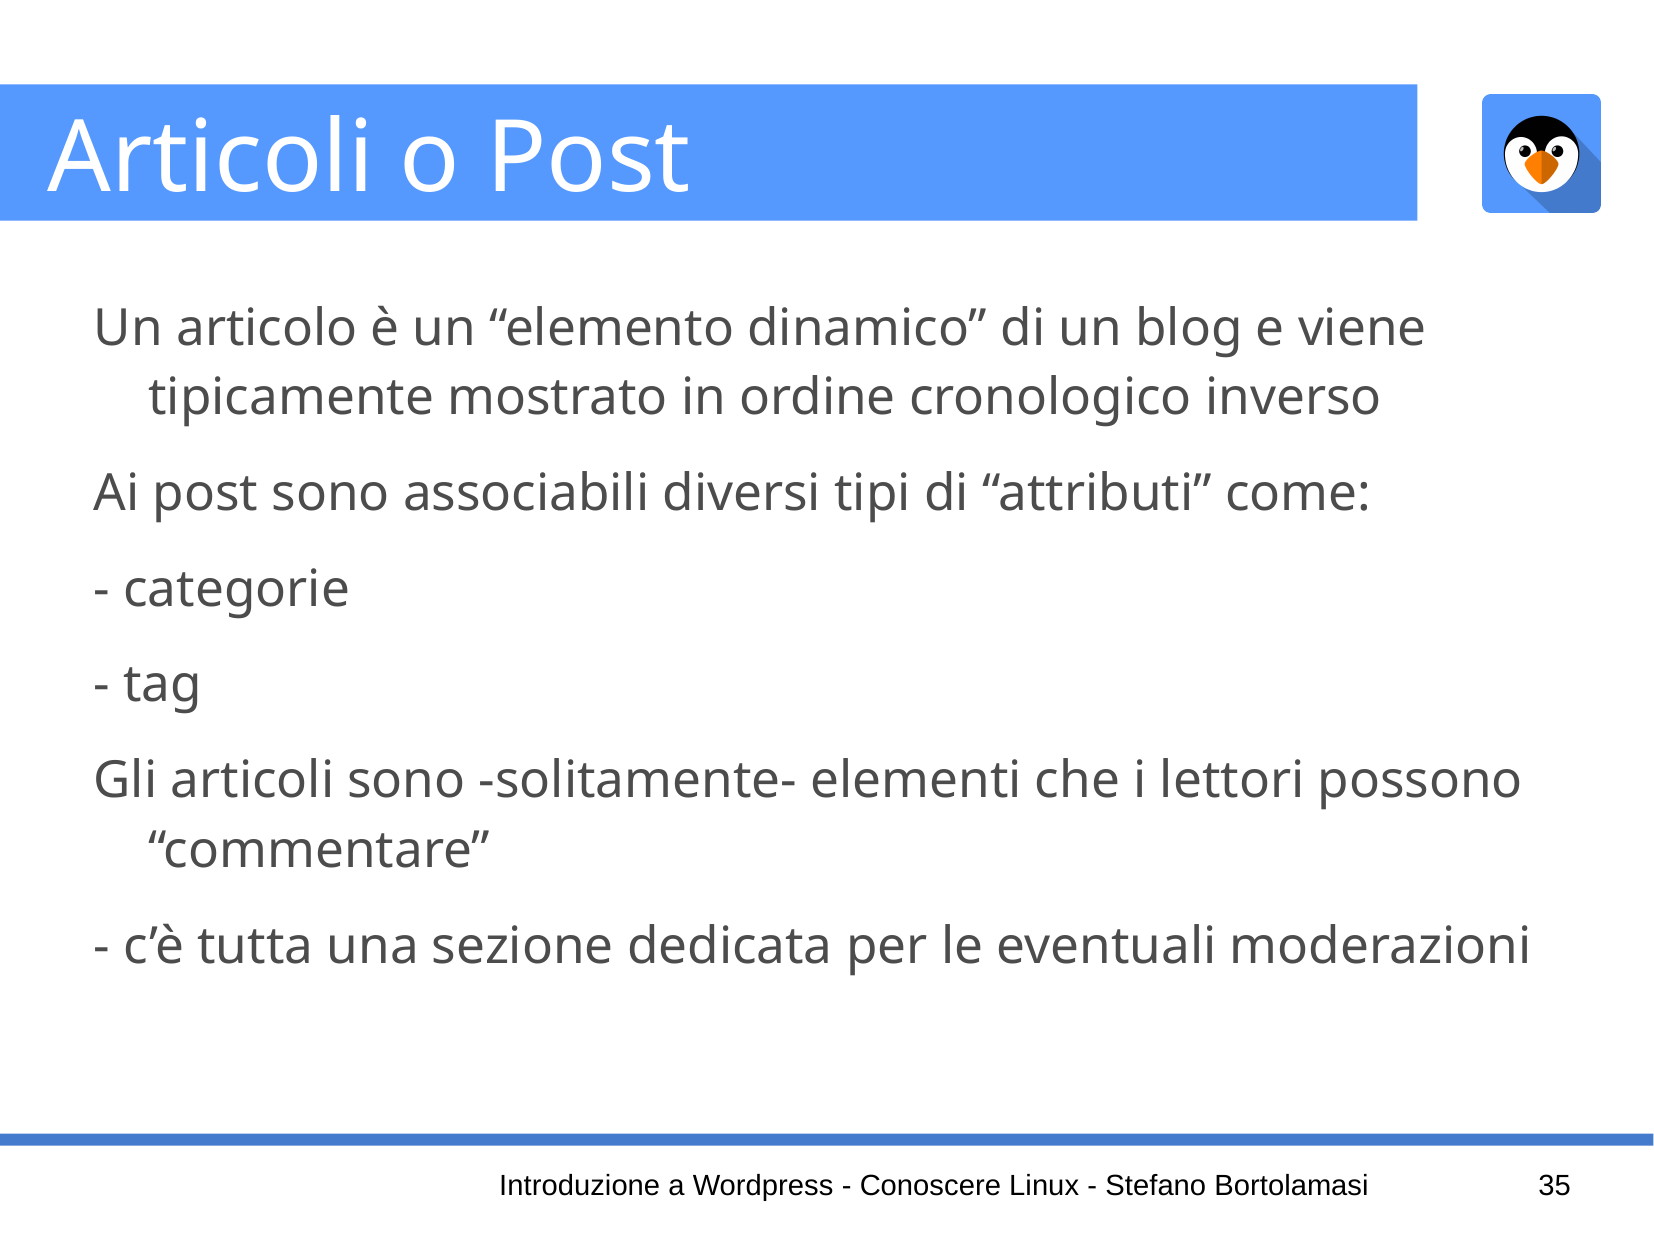

# Articoli o Post
Un articolo è un “elemento dinamico” di un blog e viene tipicamente mostrato in ordine cronologico inverso
Ai post sono associabili diversi tipi di “attributi” come:
- categorie
- tag
Gli articoli sono -solitamente- elementi che i lettori possono “commentare”
- c’è tutta una sezione dedicata per le eventuali moderazioni
Introduzione a Wordpress - Conoscere Linux - Stefano Bortolamasi
35